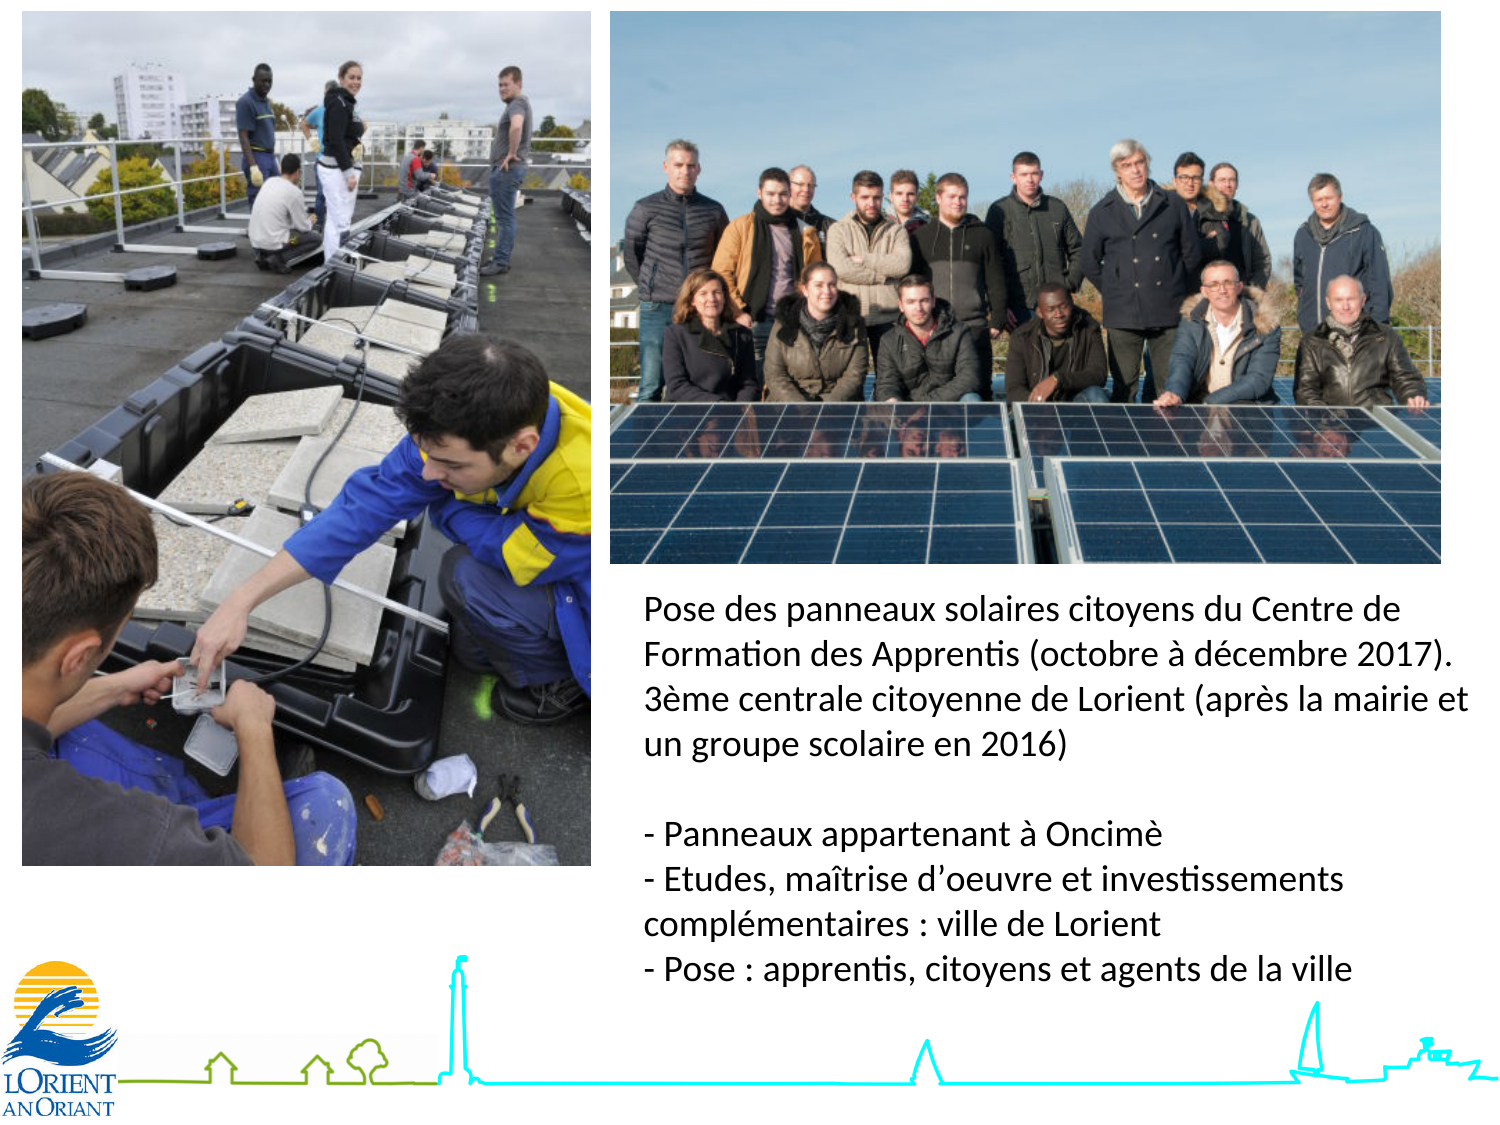

Pose des panneaux solaires citoyens du Centre de Formation des Apprentis (octobre à décembre 2017). 3ème centrale citoyenne de Lorient (après la mairie et un groupe scolaire en 2016)
- Panneaux appartenant à Oncimè
- Etudes, maîtrise d’oeuvre et investissements complémentaires : ville de Lorient
- Pose : apprentis, citoyens et agents de la ville